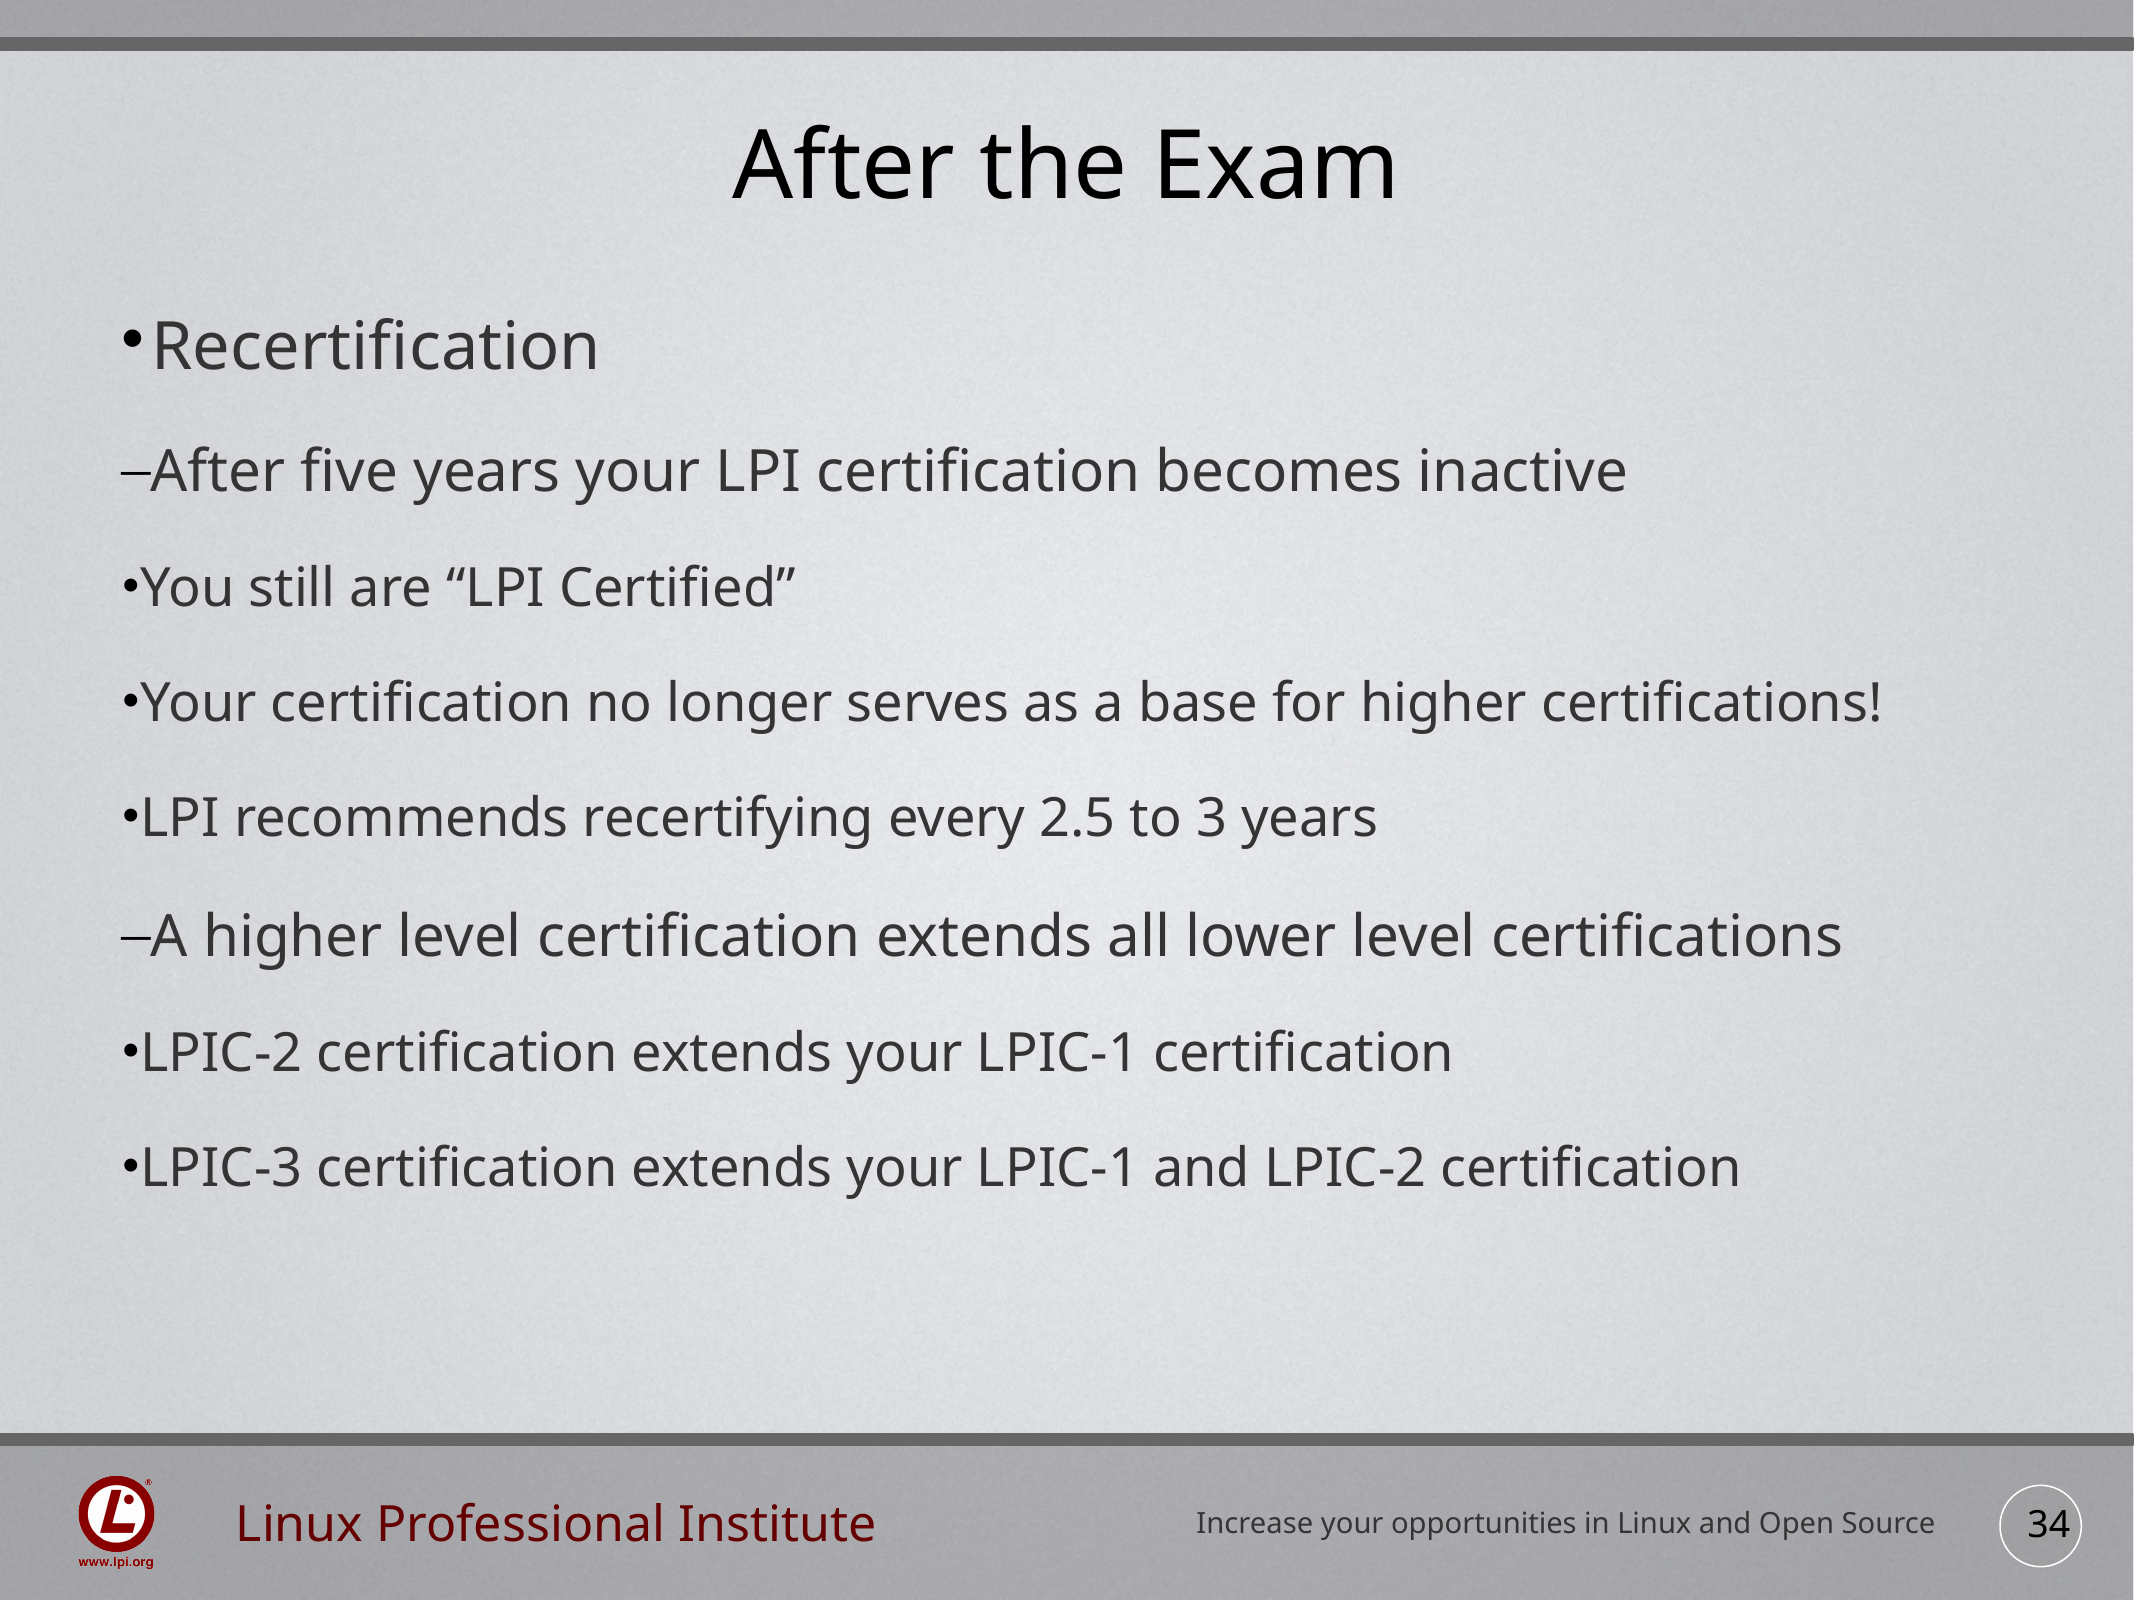

# After the Exam
Recertification
After five years your LPI certification becomes inactive
You still are “LPI Certified”
Your certification no longer serves as a base for higher certifications!
LPI recommends recertifying every 2.5 to 3 years
A higher level certification extends all lower level certifications
LPIC-2 certification extends your LPIC-1 certification
LPIC-3 certification extends your LPIC-1 and LPIC-2 certification